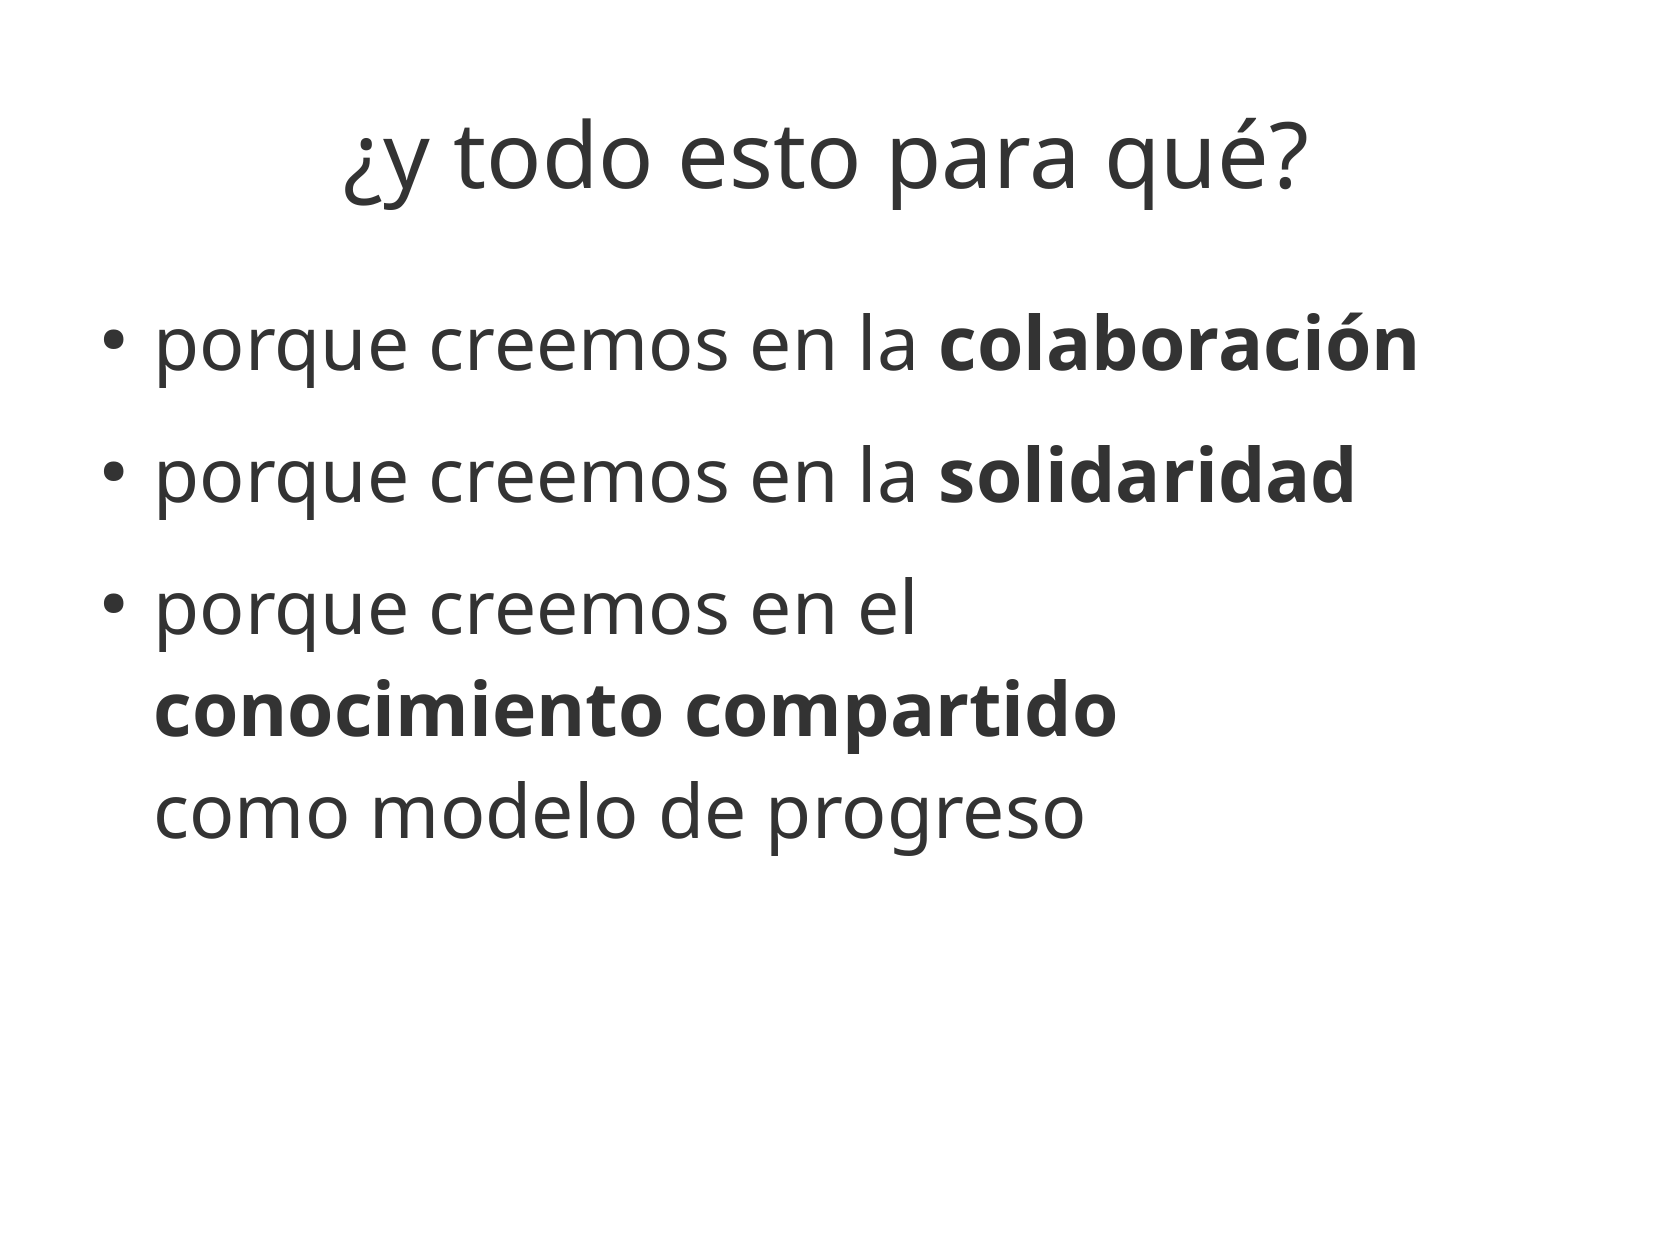

# ¿y todo esto para qué?
porque creemos en la colaboración
porque creemos en la solidaridad
porque creemos en el
conocimiento compartido
como modelo de progreso